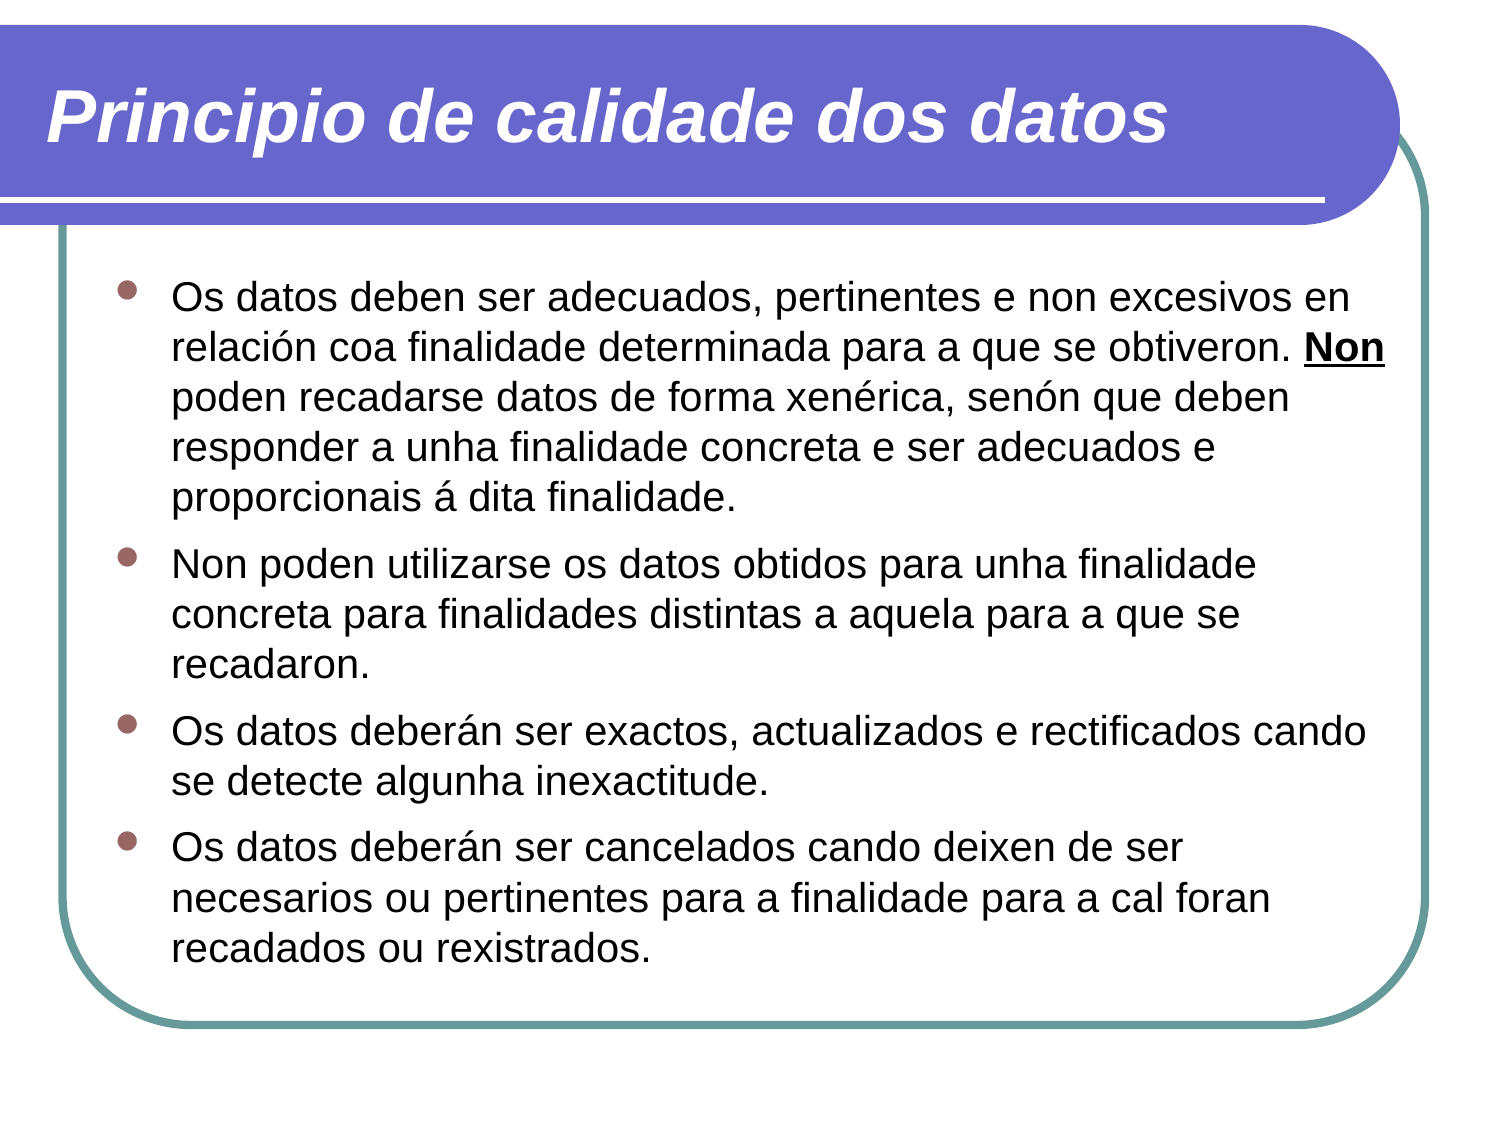

# Principio de calidade dos datos
Os datos deben ser adecuados, pertinentes e non excesivos en relación coa finalidade determinada para a que se obtiveron. Non poden recadarse datos de forma xenérica, senón que deben responder a unha finalidade concreta e ser adecuados e proporcionais á dita finalidade.
Non poden utilizarse os datos obtidos para unha finalidade concreta para finalidades distintas a aquela para a que se recadaron.
Os datos deberán ser exactos, actualizados e rectificados cando se detecte algunha inexactitude.
Os datos deberán ser cancelados cando deixen de ser necesarios ou pertinentes para a finalidade para a cal foran recadados ou rexistrados.